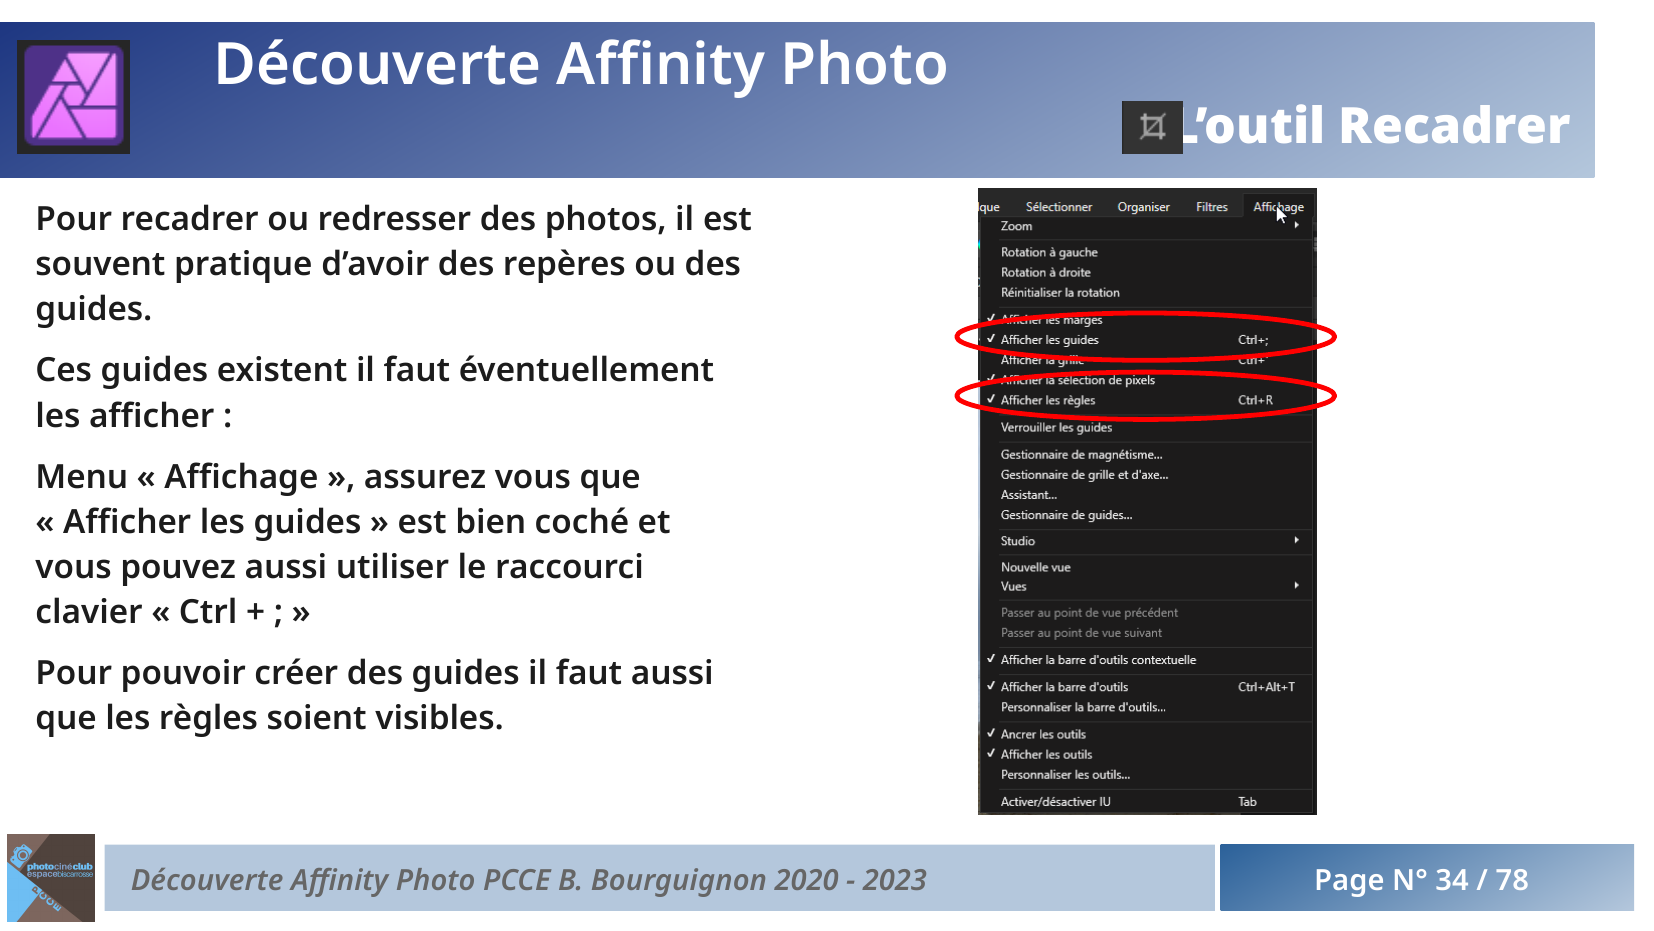

# L’outil Recadrer
Pour recadrer ou redresser des photos, il est souvent pratique d’avoir des repères ou des guides.
Ces guides existent il faut éventuellement les afficher :
Menu « Affichage », assurez vous que « Afficher les guides » est bien coché et vous pouvez aussi utiliser le raccourci clavier « Ctrl + ; »
Pour pouvoir créer des guides il faut aussi que les règles soient visibles.